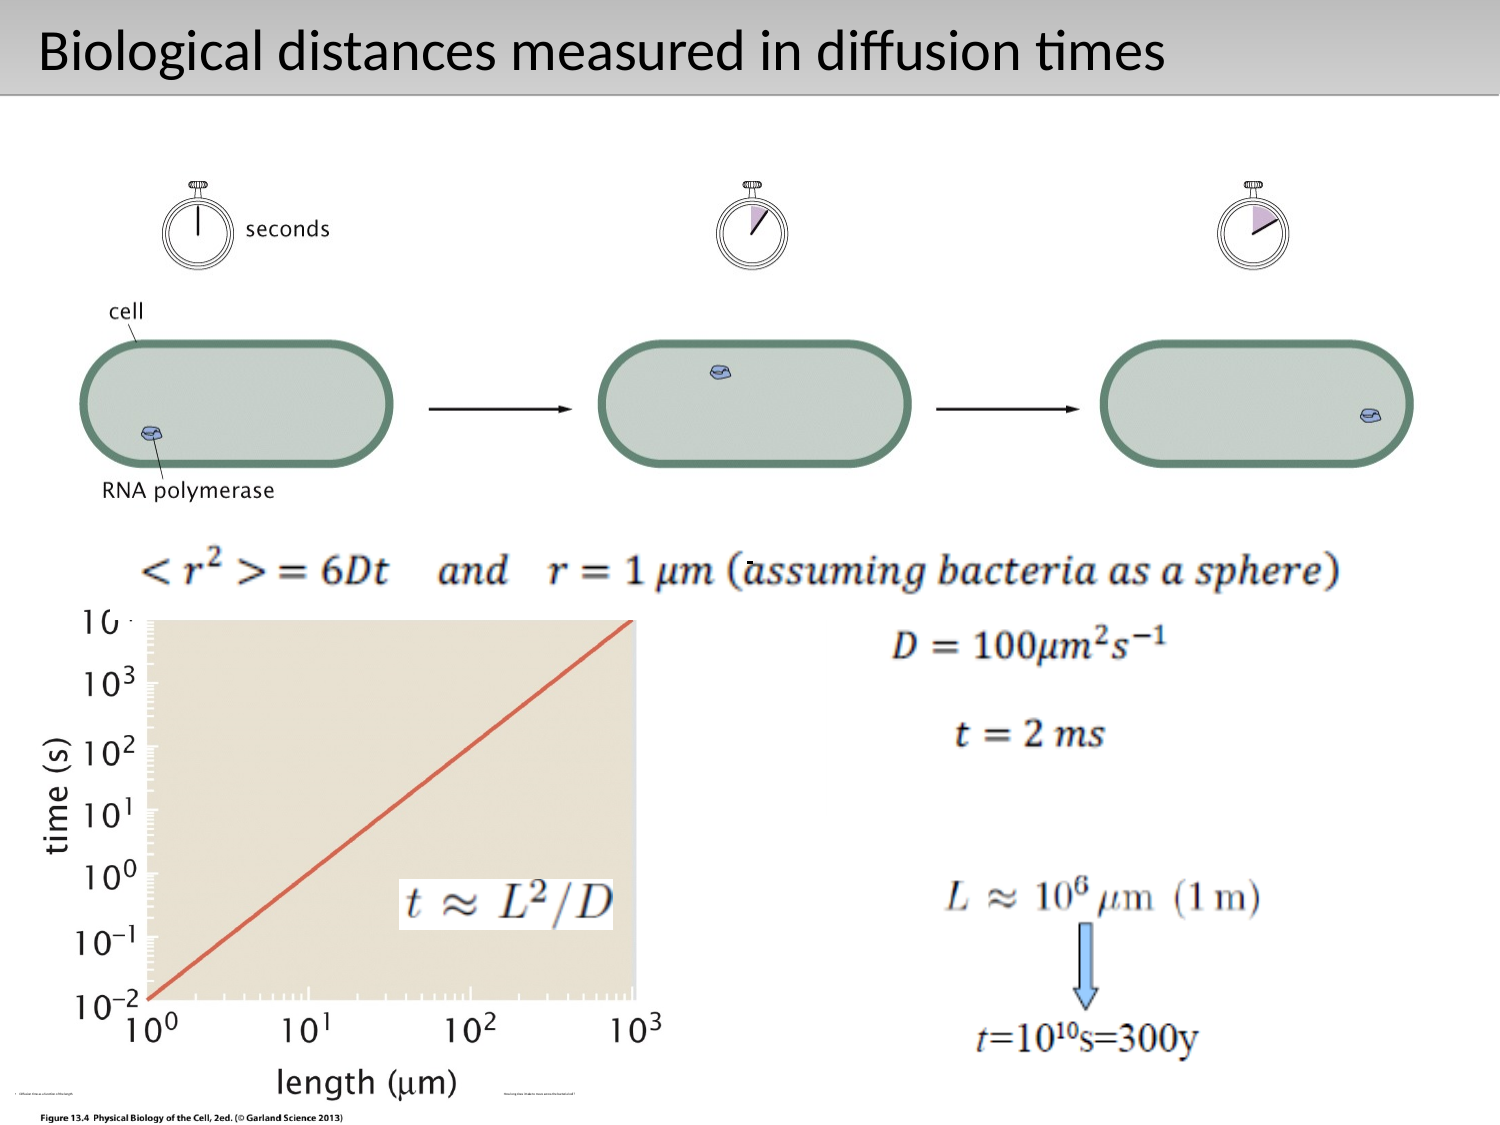

# Biological distances measured in diffusion times
Diffusion time as a function of the length
How long does it take to move across the bacterial cell?